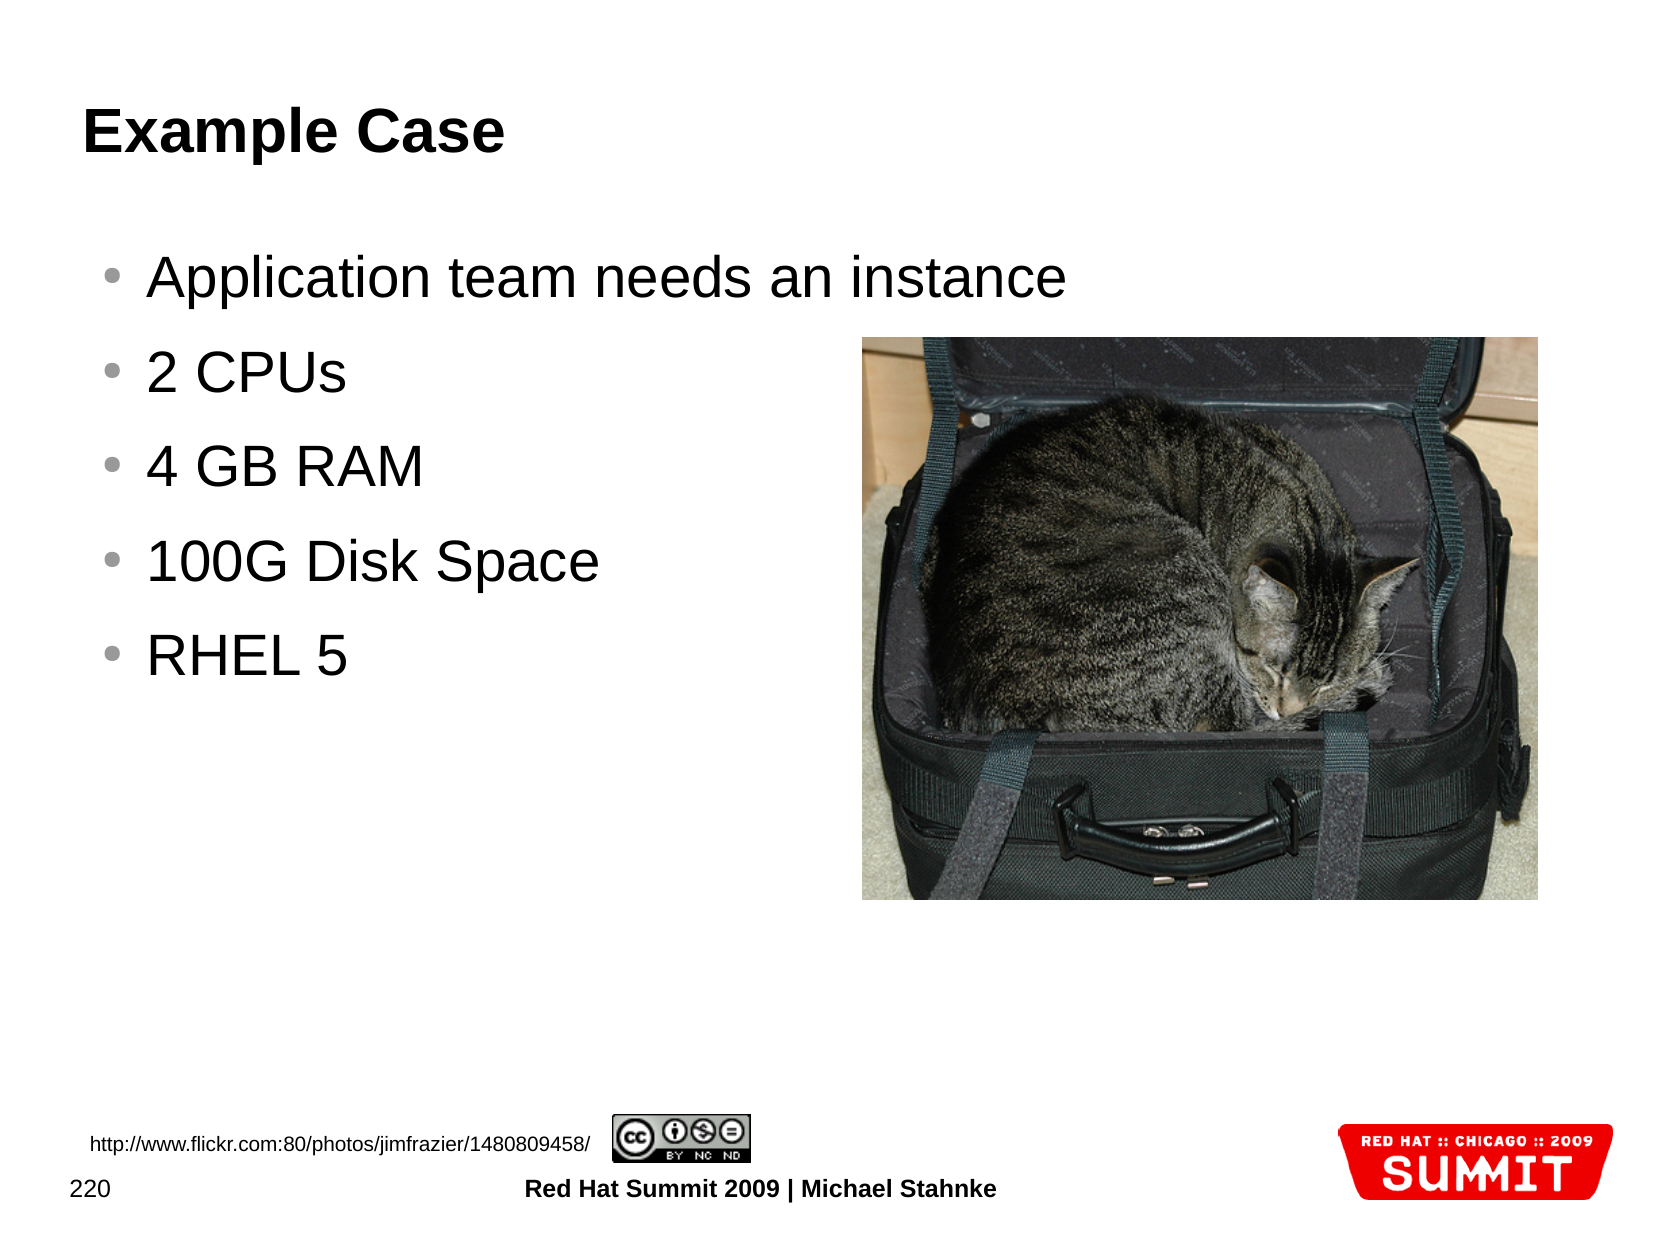

# Example Case
Application team needs an instance
2 CPUs
4 GB RAM
100G Disk Space
RHEL 5
http://www.flickr.com:80/photos/jimfrazier/1480809458/